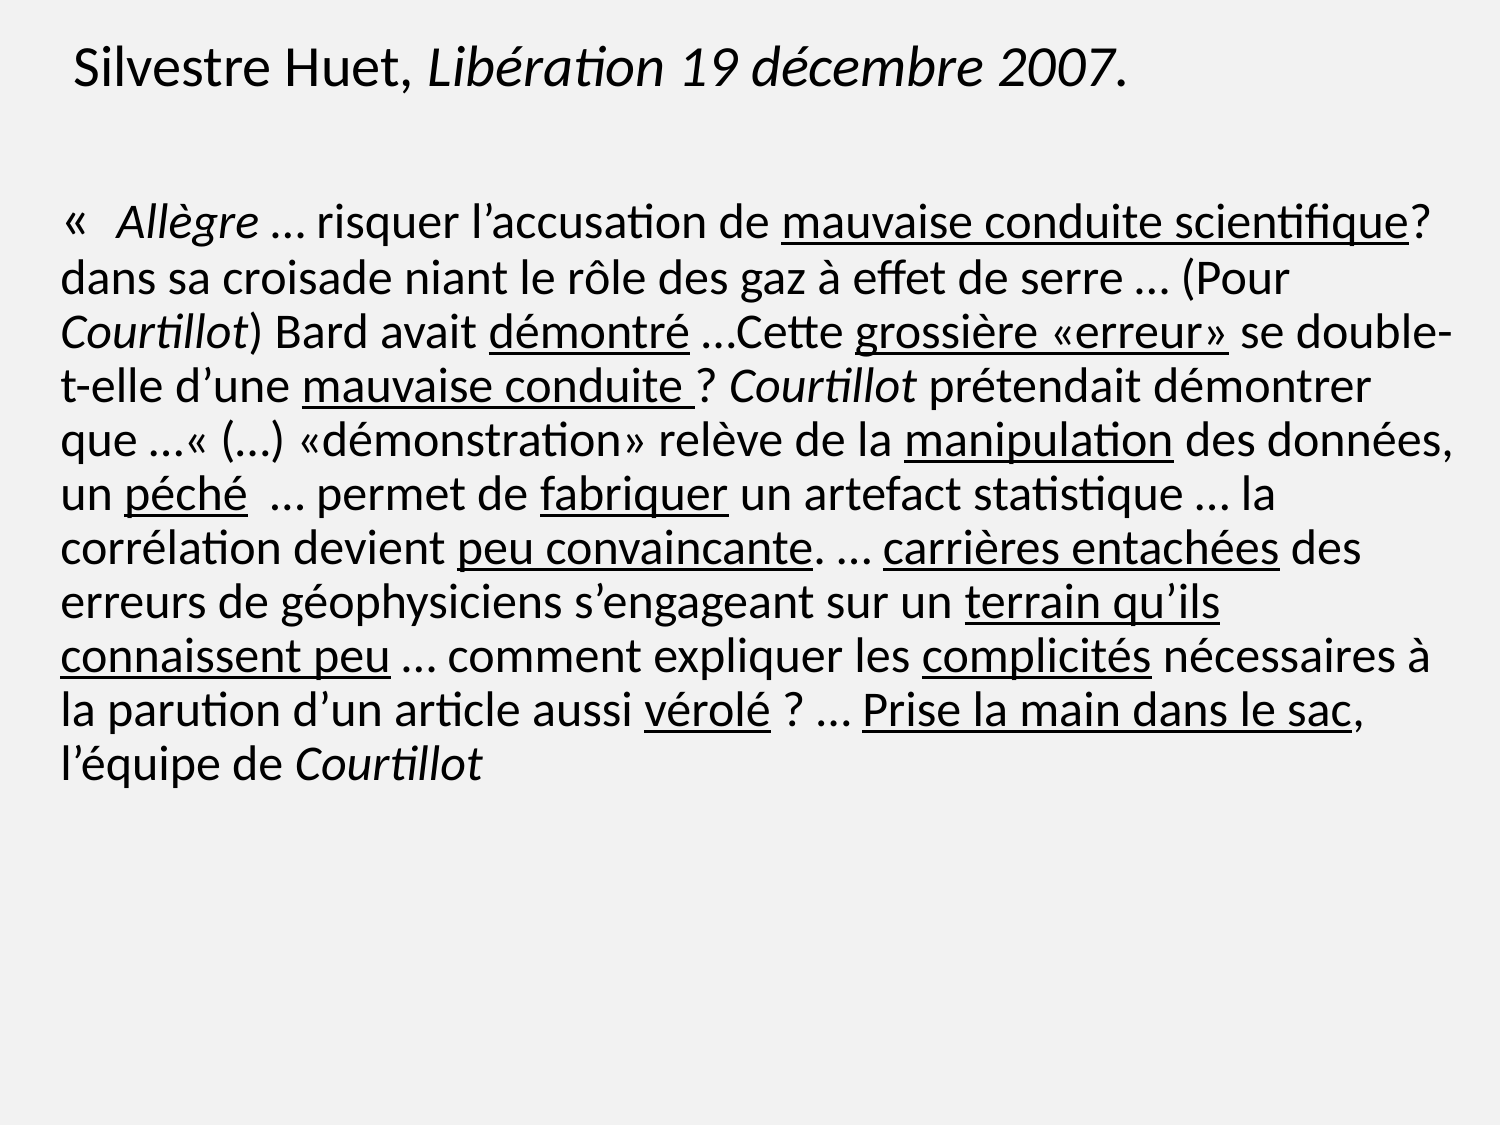

# Silvestre Huet, Libération 19 décembre 2007.
«  Allègre … risquer l’accusation de mauvaise conduite scientifique? dans sa croisade niant le rôle des gaz à effet de serre … (Pour Courtillot) Bard avait démontré …Cette grossière «erreur» se double-t-elle d’une mauvaise conduite ? Courtillot prétendait démontrer que …« (…) «démonstration» relève de la manipulation des données, un péché … permet de fabriquer un artefact statistique … la corrélation devient peu convaincante. … carrières entachées des erreurs de géophysiciens s’engageant sur un terrain qu’ils connaissent peu … comment expliquer les complicités nécessaires à la parution d’un article aussi vérolé ? … Prise la main dans le sac, l’équipe de Courtillot